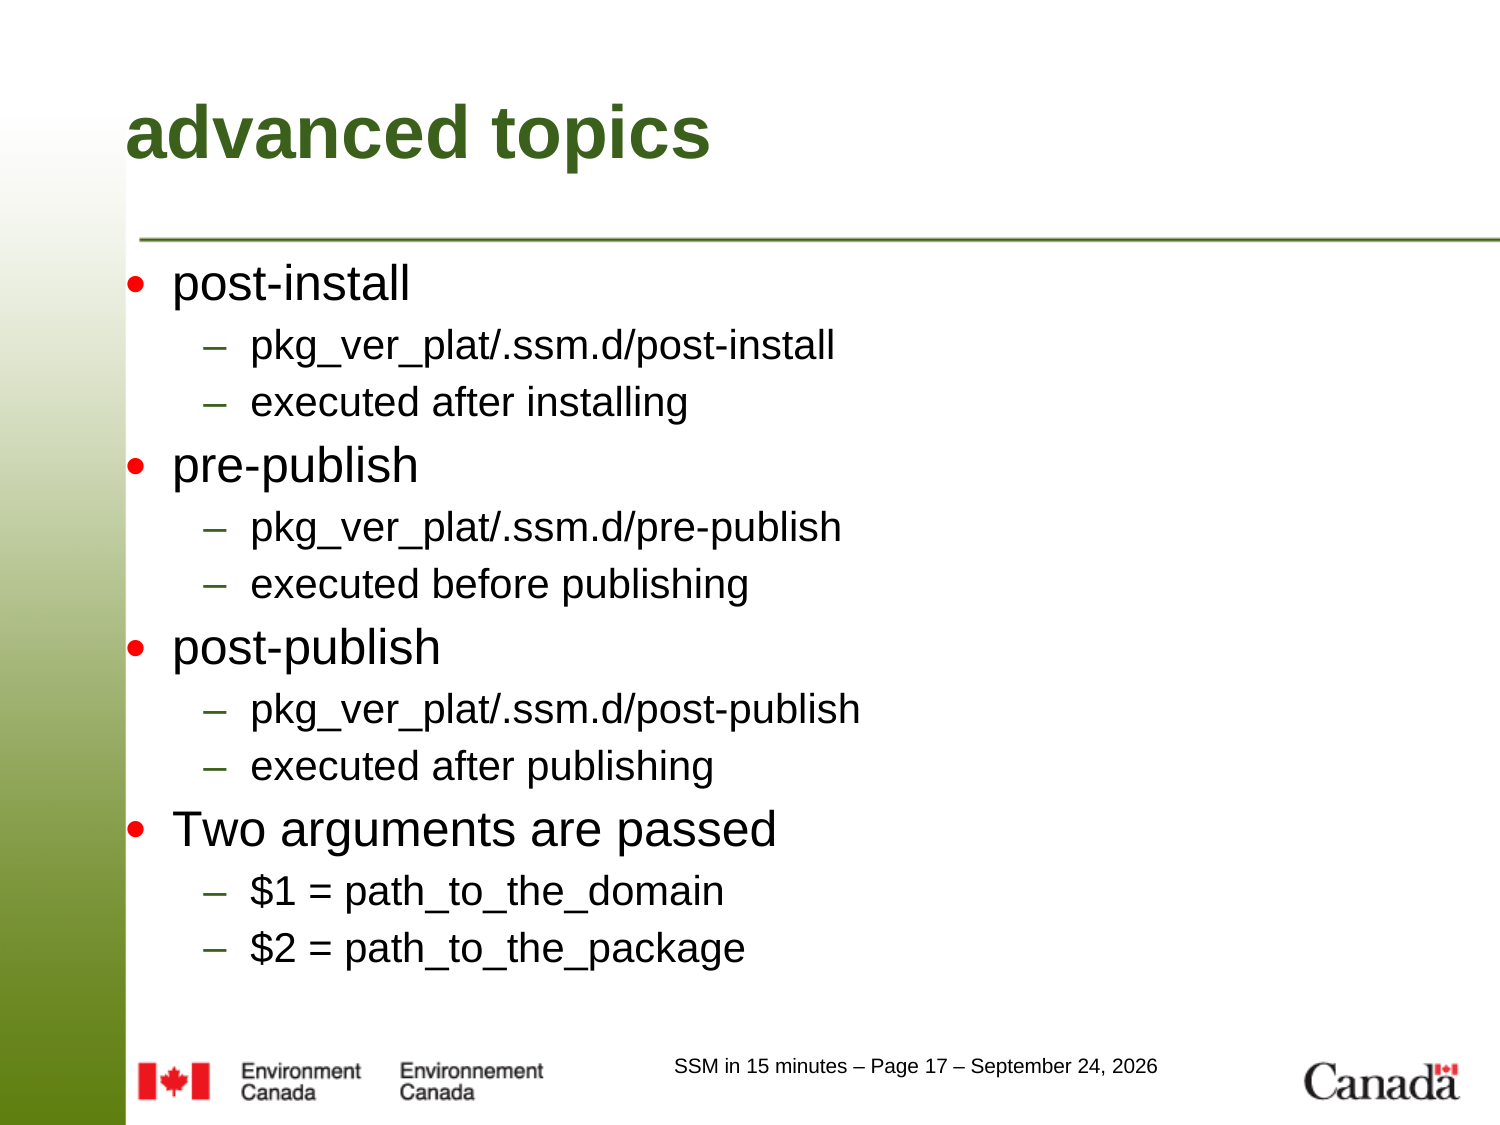

# advanced topics
post-install
pkg_ver_plat/.ssm.d/post-install
executed after installing
pre-publish
pkg_ver_plat/.ssm.d/pre-publish
executed before publishing
post-publish
pkg_ver_plat/.ssm.d/post-publish
executed after publishing
Two arguments are passed
$1 = path_to_the_domain
$2 = path_to_the_package